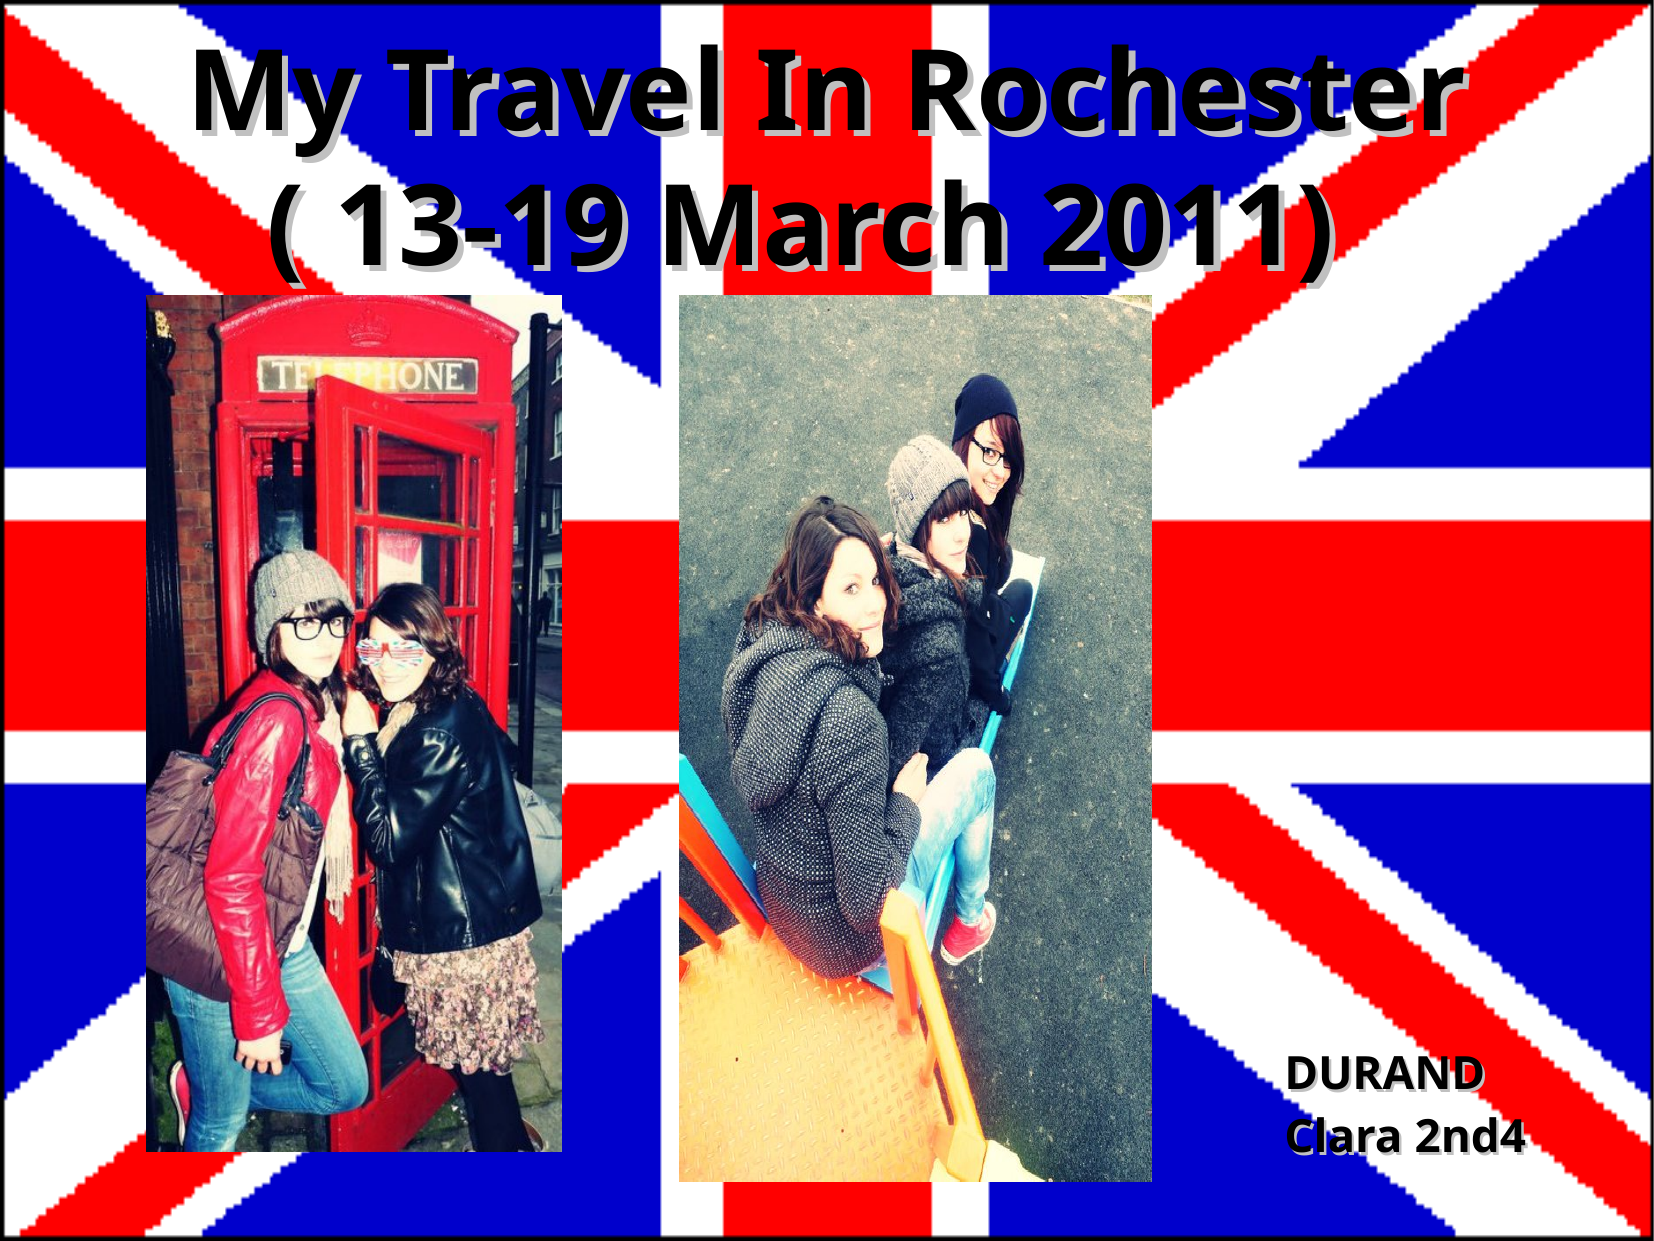

# My Travel In Rochester ( 13-19 March 2011)
DURAND
Clara 2nd4